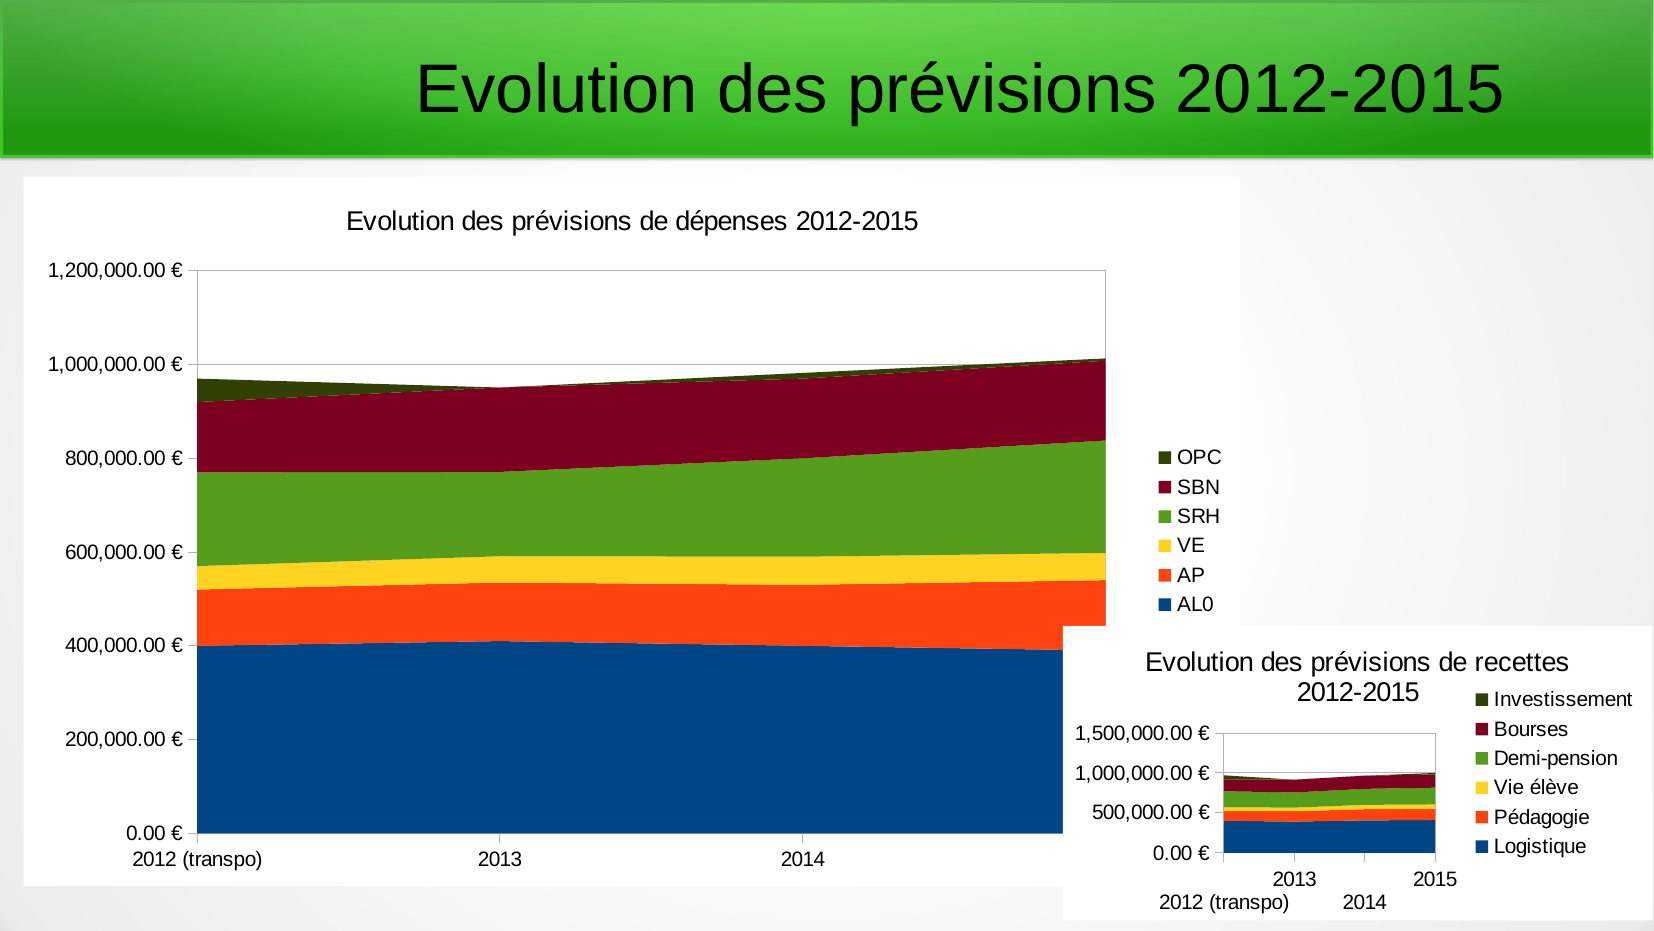

# Evolution des prévisions 2012-2015
### Chart: Evolution des prévisions de dépenses 2012-2015
| Category | AL0 | AP | VE | SRH | SBN | OPC |
|---|---|---|---|---|---|---|
| 2012 (transpo) | 400000.0 | 120000.0 | 50000.0 | 200000.0 | 150000.0 | 50000.0 |
| 2013 | 410000.0 | 125000.0 | 56000.0 | 180000.0 | 180000.0 | None |
| 2014 | 400000.0 | 130000.0 | 60000.0 | 210000.0 | 170000.0 | 12000.0 |
| 2015 | 390000.0 | 150000.0 | 58000.0 | 240000.0 | 170000.0 | 5000.0 |
### Chart: Evolution des prévisions de recettes 2012-2015
| Category | Logistique | Pédagogie | Vie élève | Demi-pension | Bourses | Investissement |
|---|---|---|---|---|---|---|
| 2012 (transpo) | 400000.0 | 120000.0 | 50000.0 | 200000.0 | 150000.0 | 50000.0 |
| 2013 | 390000.0 | 130000.0 | 45000.0 | 190000.0 | 160000.0 | None |
| 2014 | 405000.0 | 140000.0 | 55000.0 | 200000.0 | 165000.0 | None |
| 2015 | 410000.0 | 140000.0 | 55000.0 | 210000.0 | 165000.0 | 20000.0 |